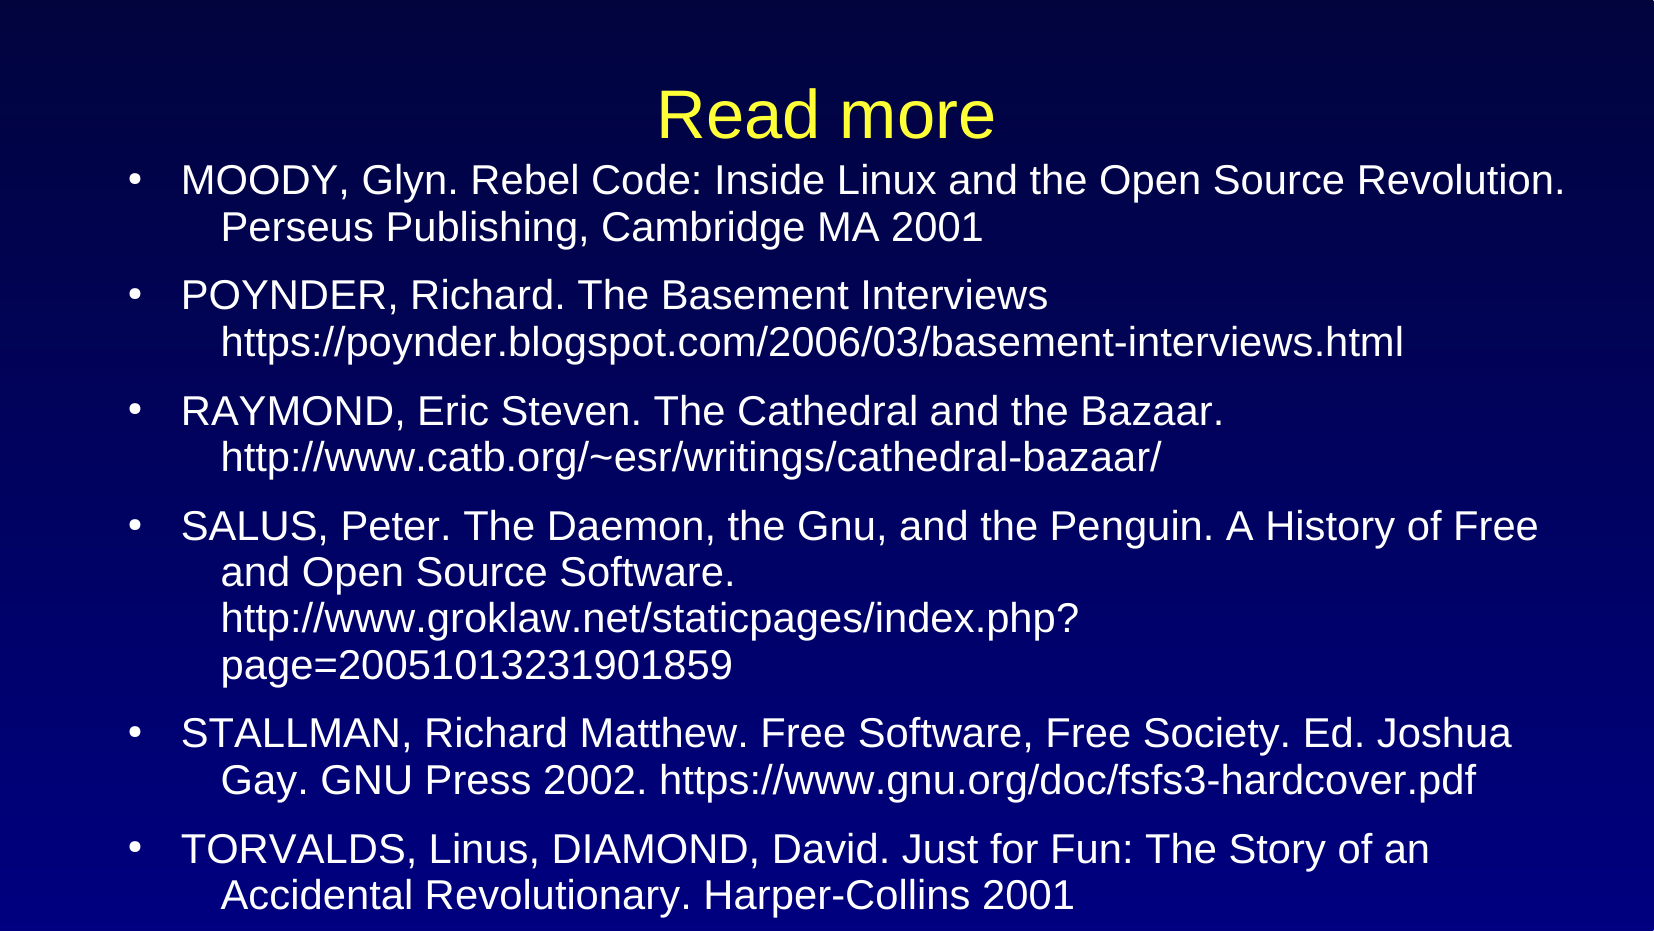

# Read more
MOODY, Glyn. Rebel Code: Inside Linux and the Open Source Revolution. Perseus Publishing, Cambridge MA 2001
POYNDER, Richard. The Basement Interviews https://poynder.blogspot.com/2006/03/basement-interviews.html
RAYMOND, Eric Steven. The Cathedral and the Bazaar. http://www.catb.org/~esr/writings/cathedral-bazaar/
SALUS, Peter. The Daemon, the Gnu, and the Penguin. A History of Free and Open Source Software. http://www.groklaw.net/staticpages/index.php?page=20051013231901859
STALLMAN, Richard Matthew. Free Software, Free Society. Ed. Joshua Gay. GNU Press 2002. https://www.gnu.org/doc/fsfs3-hardcover.pdf
TORVALDS, Linus, DIAMOND, David. Just for Fun: The Story of an Accidental Revolutionary. Harper-Collins 2001